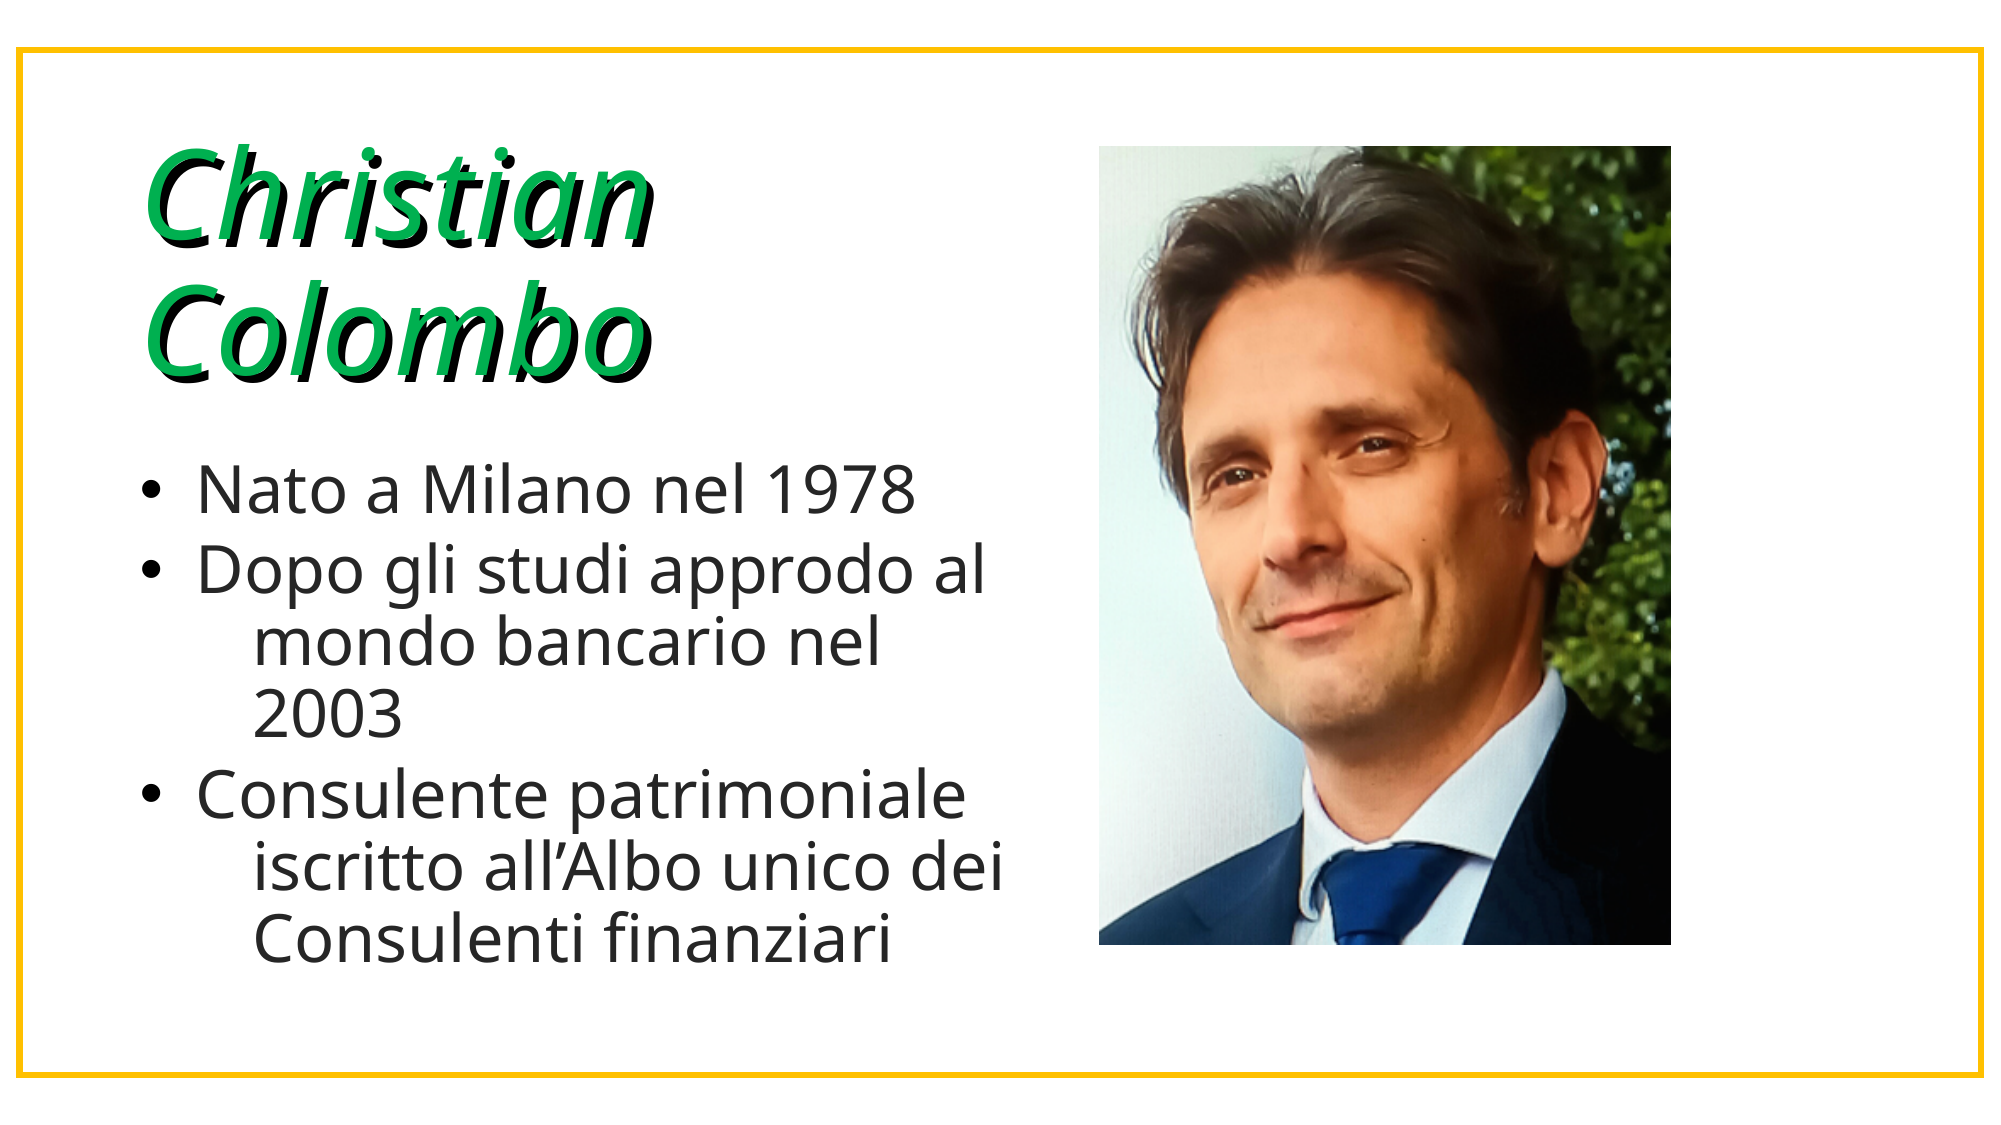

Christian
Colombo
# Nato a Milano nel 1978
Dopo gli studi approdo al mondo bancario nel 2003
Consulente patrimoniale iscritto all’Albo unico dei Consulenti finanziari